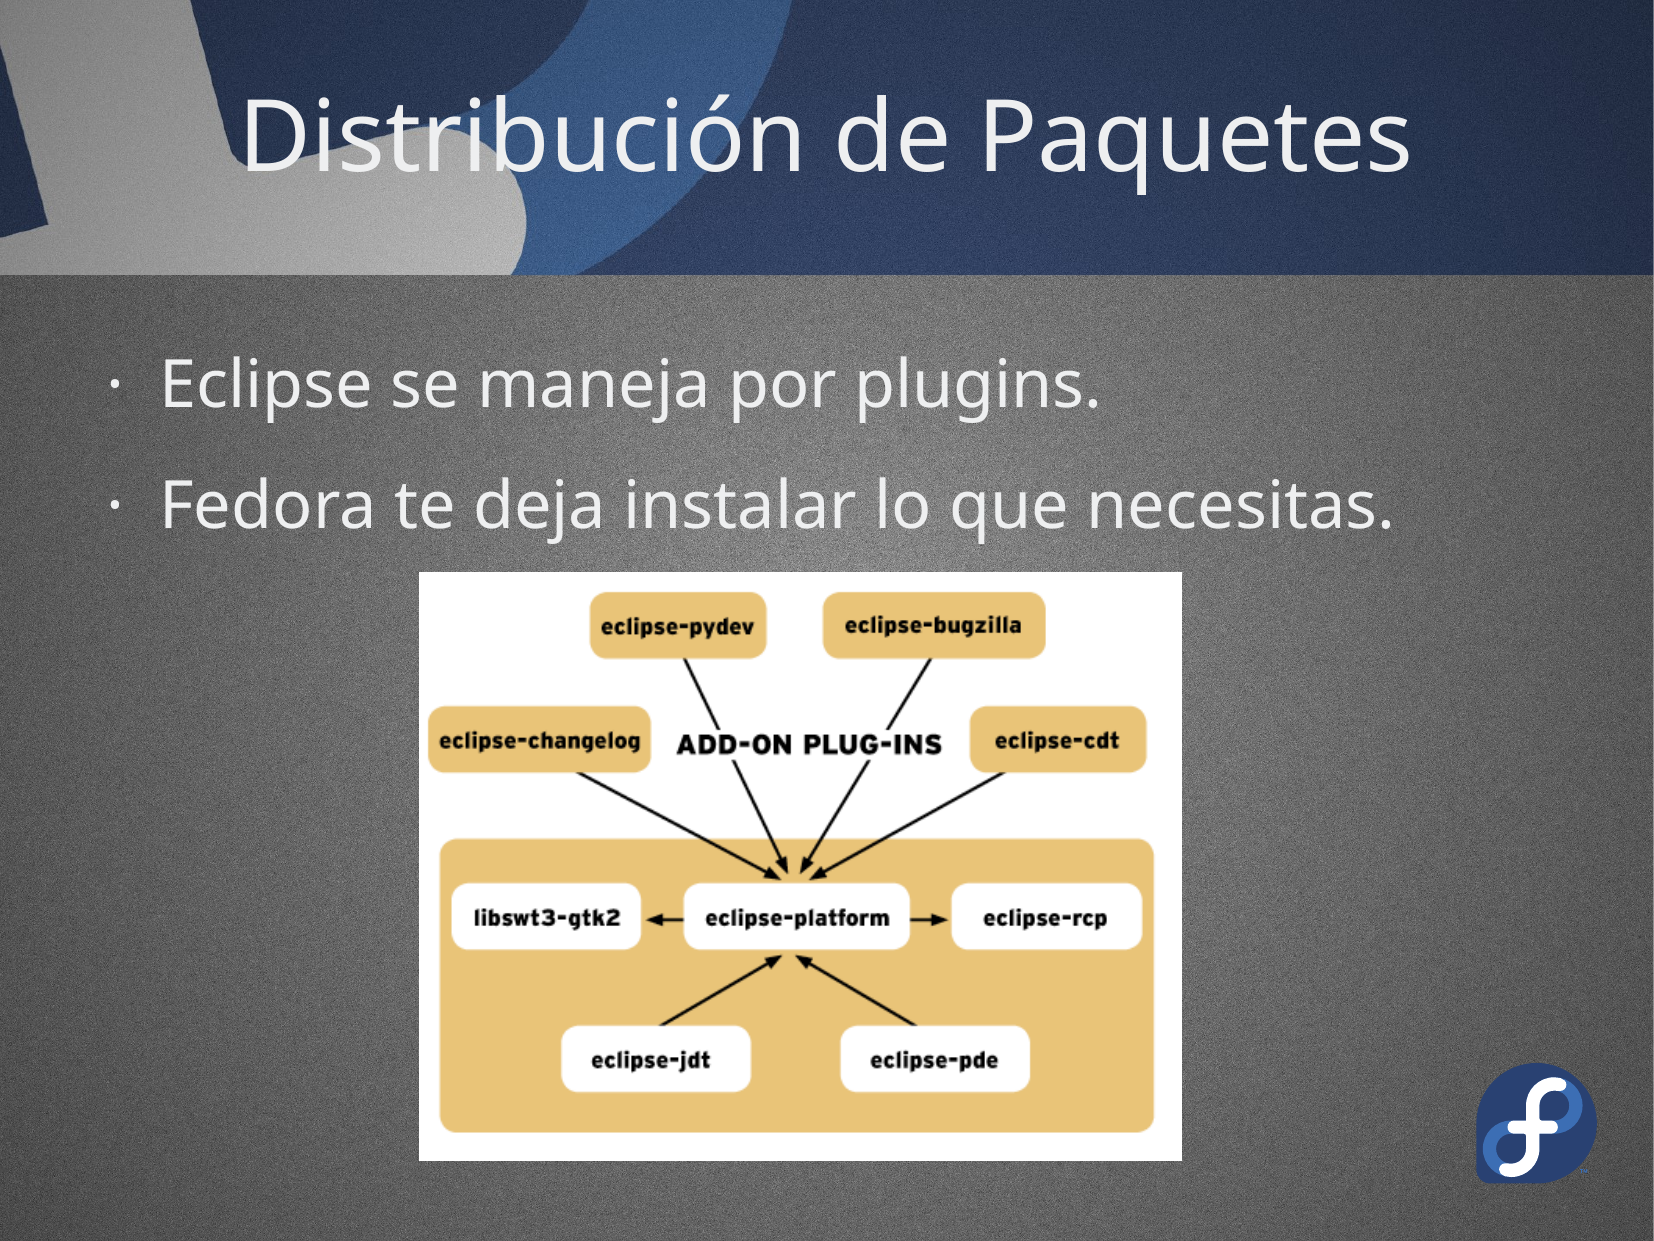

# Distribución de Paquetes
Eclipse se maneja por plugins.
Fedora te deja instalar lo que necesitas.